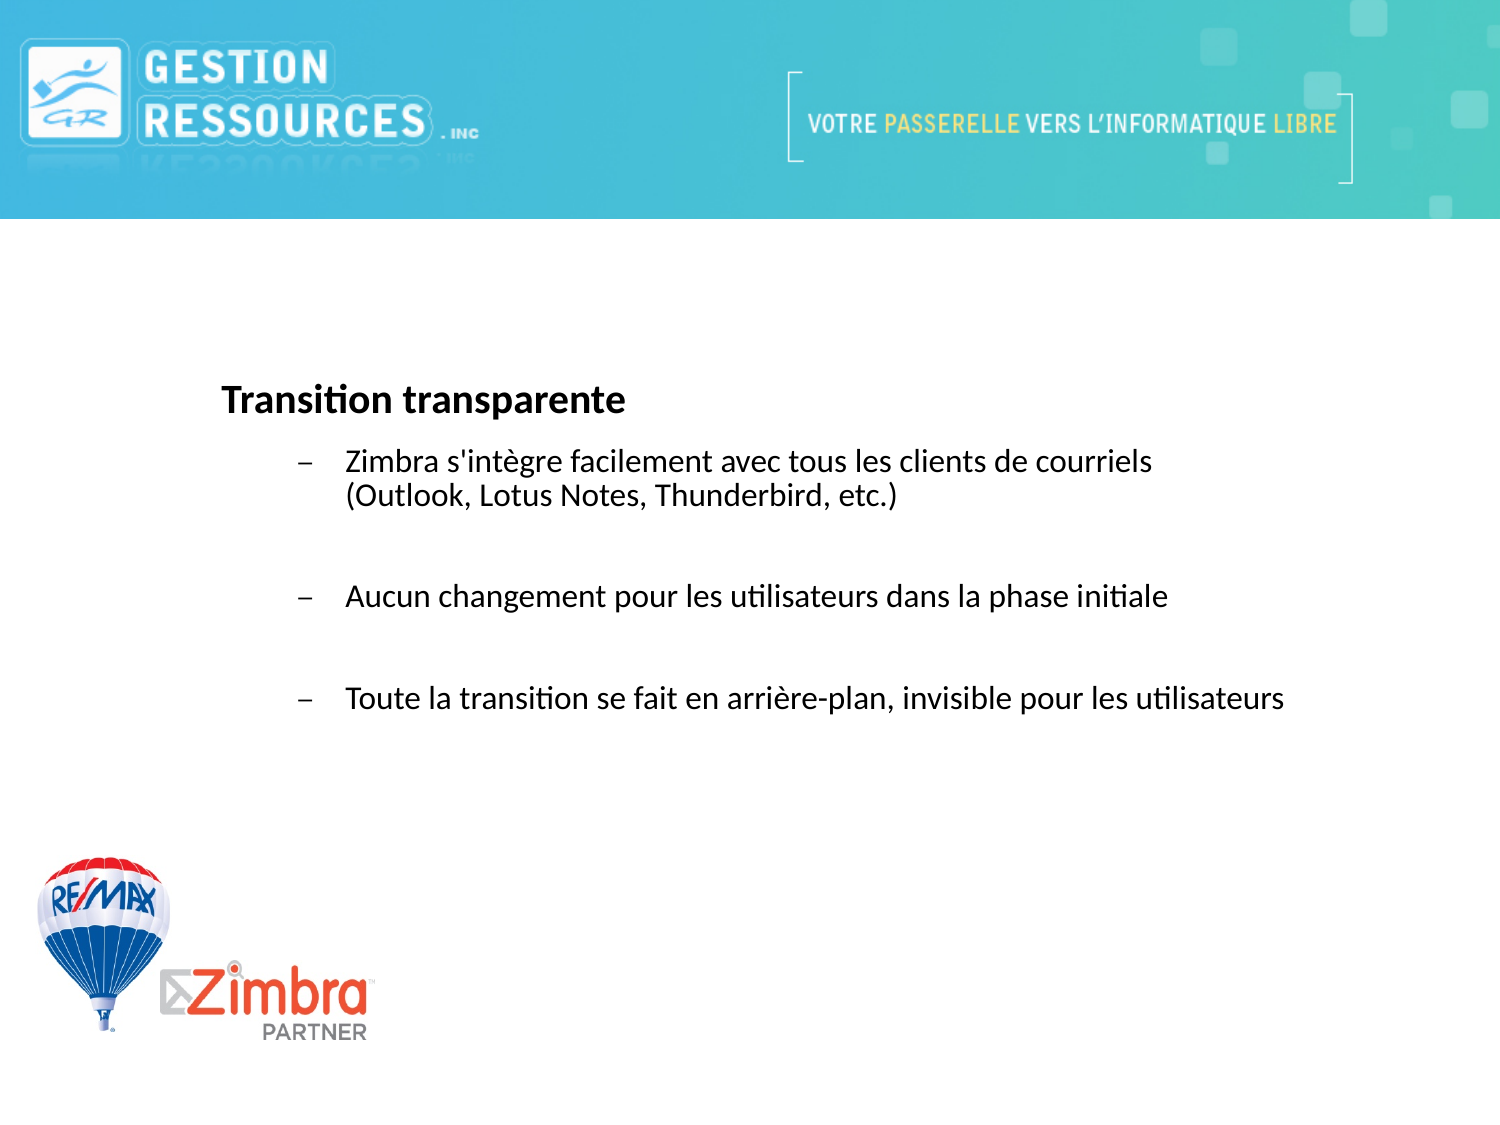

Transition transparente
Zimbra s'intègre facilement avec tous les clients de courriels
(Outlook, Lotus Notes, Thunderbird, etc.)
Aucun changement pour les utilisateurs dans la phase initiale
Toute la transition se fait en arrière-plan, invisible pour les utilisateurs